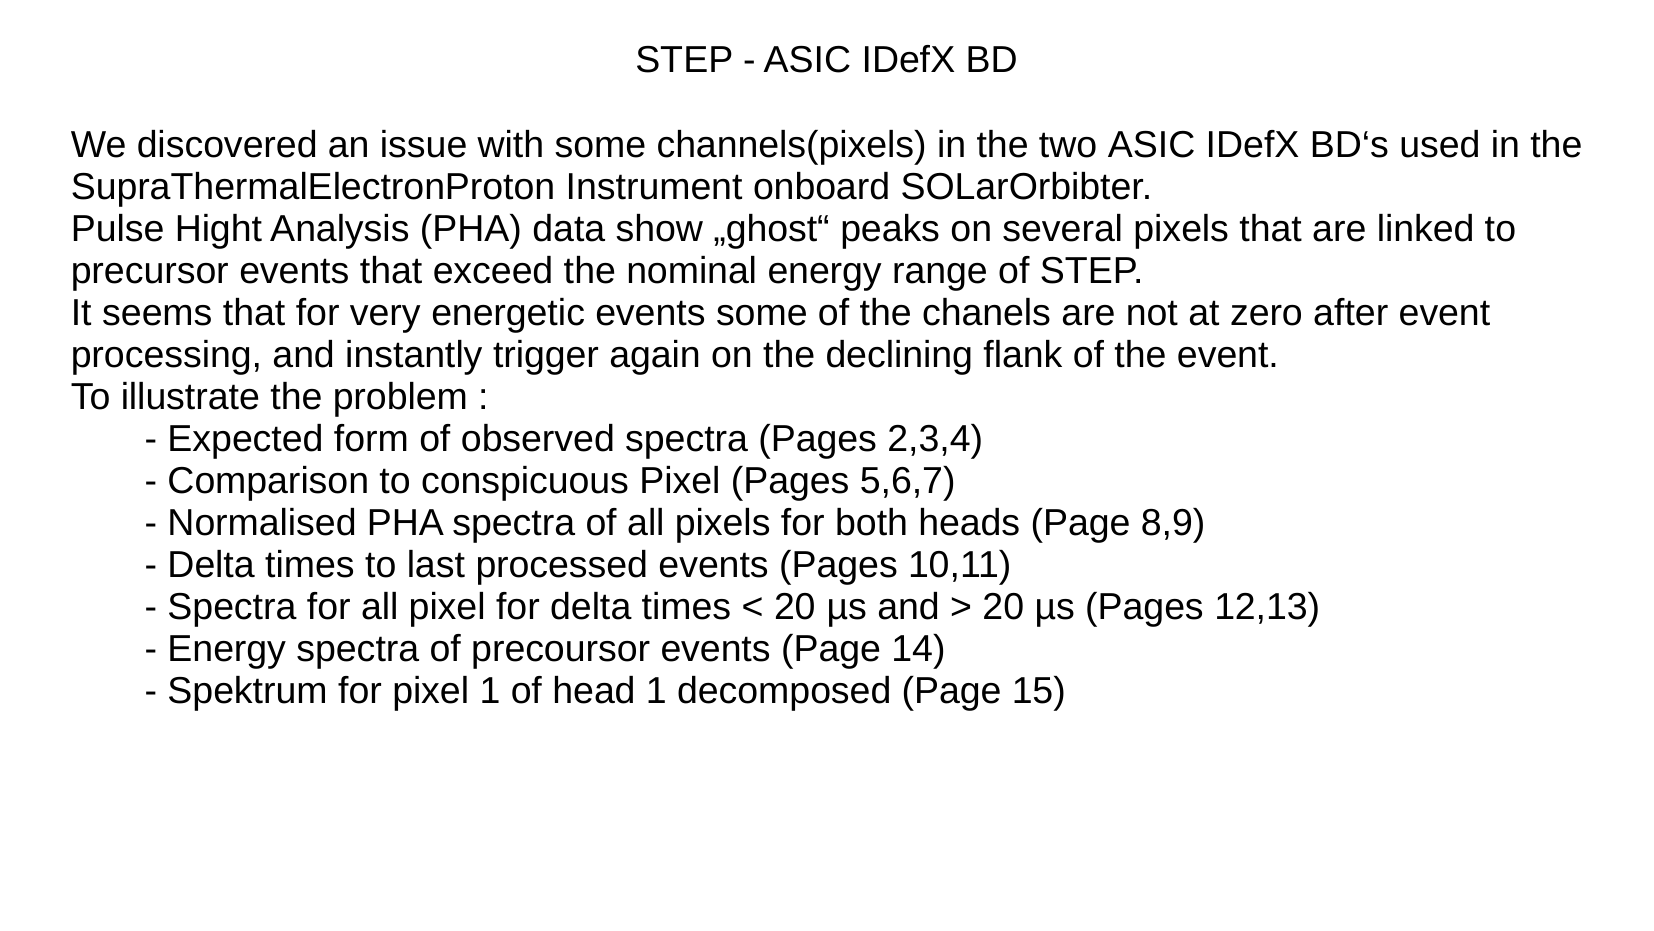

STEP - ASIC IDefX BD
We discovered an issue with some channels(pixels) in the two ASIC IDefX BD‘s used in the
SupraThermalElectronProton Instrument onboard SOLarOrbibter.
Pulse Hight Analysis (PHA) data show „ghost“ peaks on several pixels that are linked to
precursor events that exceed the nominal energy range of STEP.
It seems that for very energetic events some of the chanels are not at zero after event
processing, and instantly trigger again on the declining flank of the event.
To illustrate the problem :
	- Expected form of observed spectra (Pages 2,3,4)
	- Comparison to conspicuous Pixel (Pages 5,6,7)
	- Normalised PHA spectra of all pixels for both heads (Page 8,9)
	- Delta times to last processed events (Pages 10,11)
	- Spectra for all pixel for delta times < 20 µs and > 20 µs (Pages 12,13)
	- Energy spectra of precoursor events (Page 14)
	- Spektrum for pixel 1 of head 1 decomposed (Page 15)